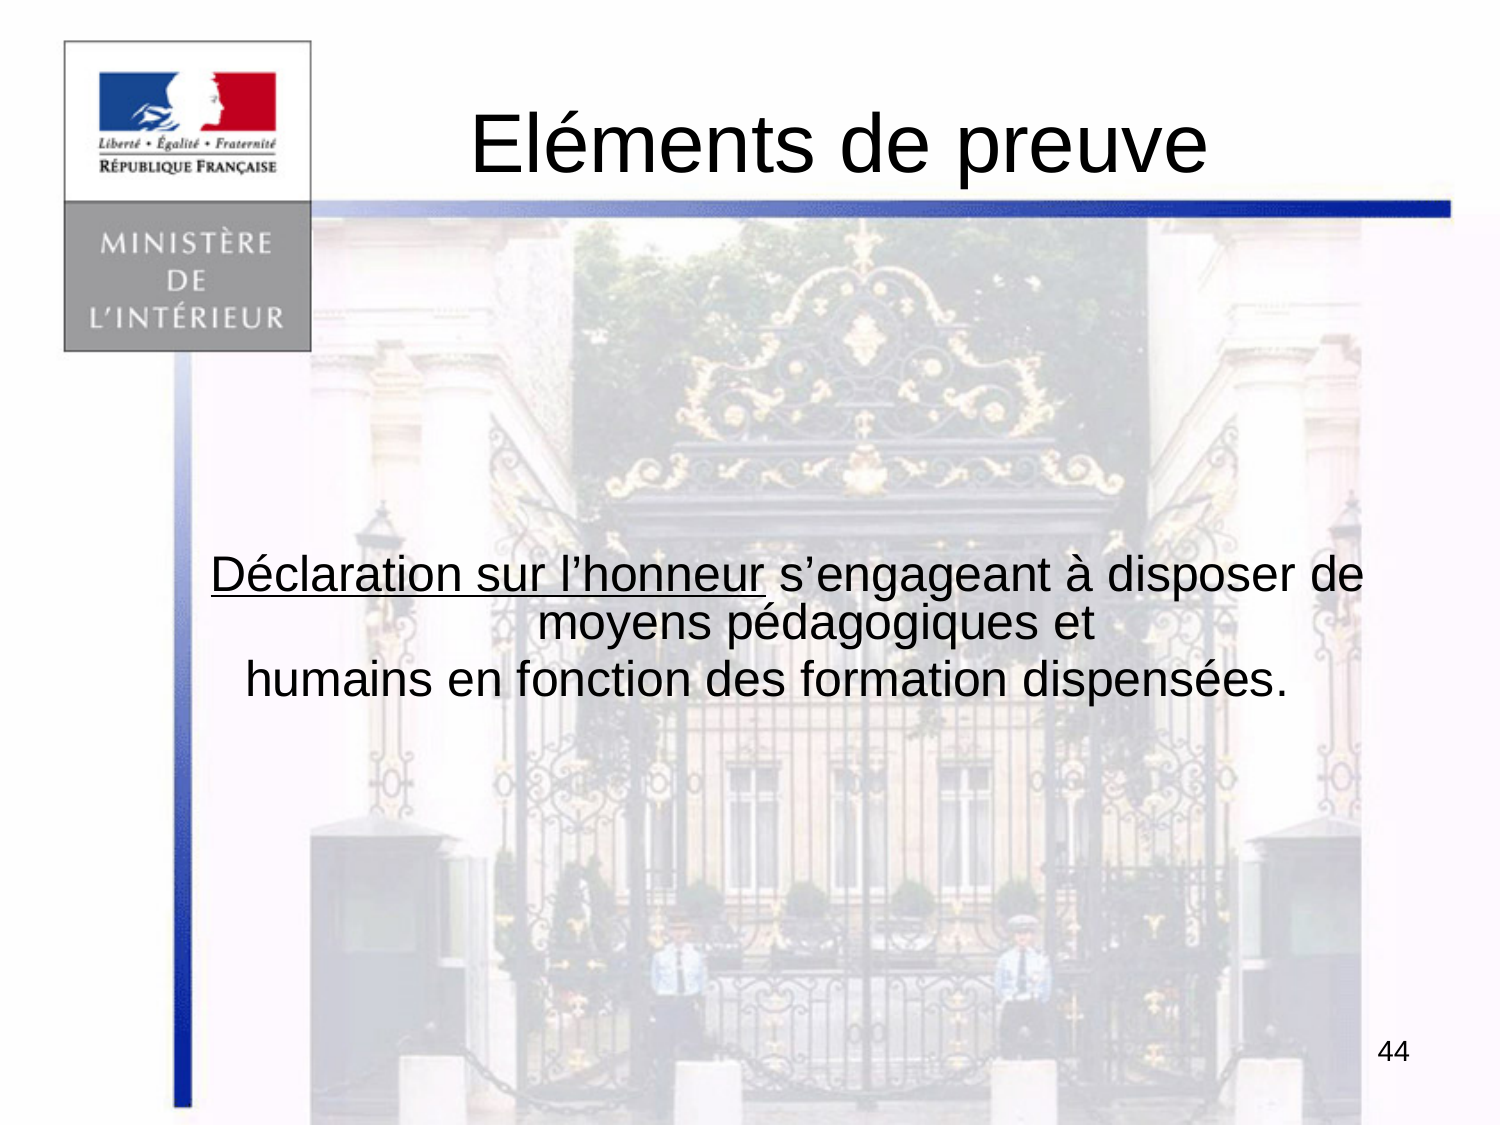

# Eléments de preuve
Déclaration sur l’honneur s’engageant à disposer de moyens pédagogiques et
humains en fonction des formation dispensées.